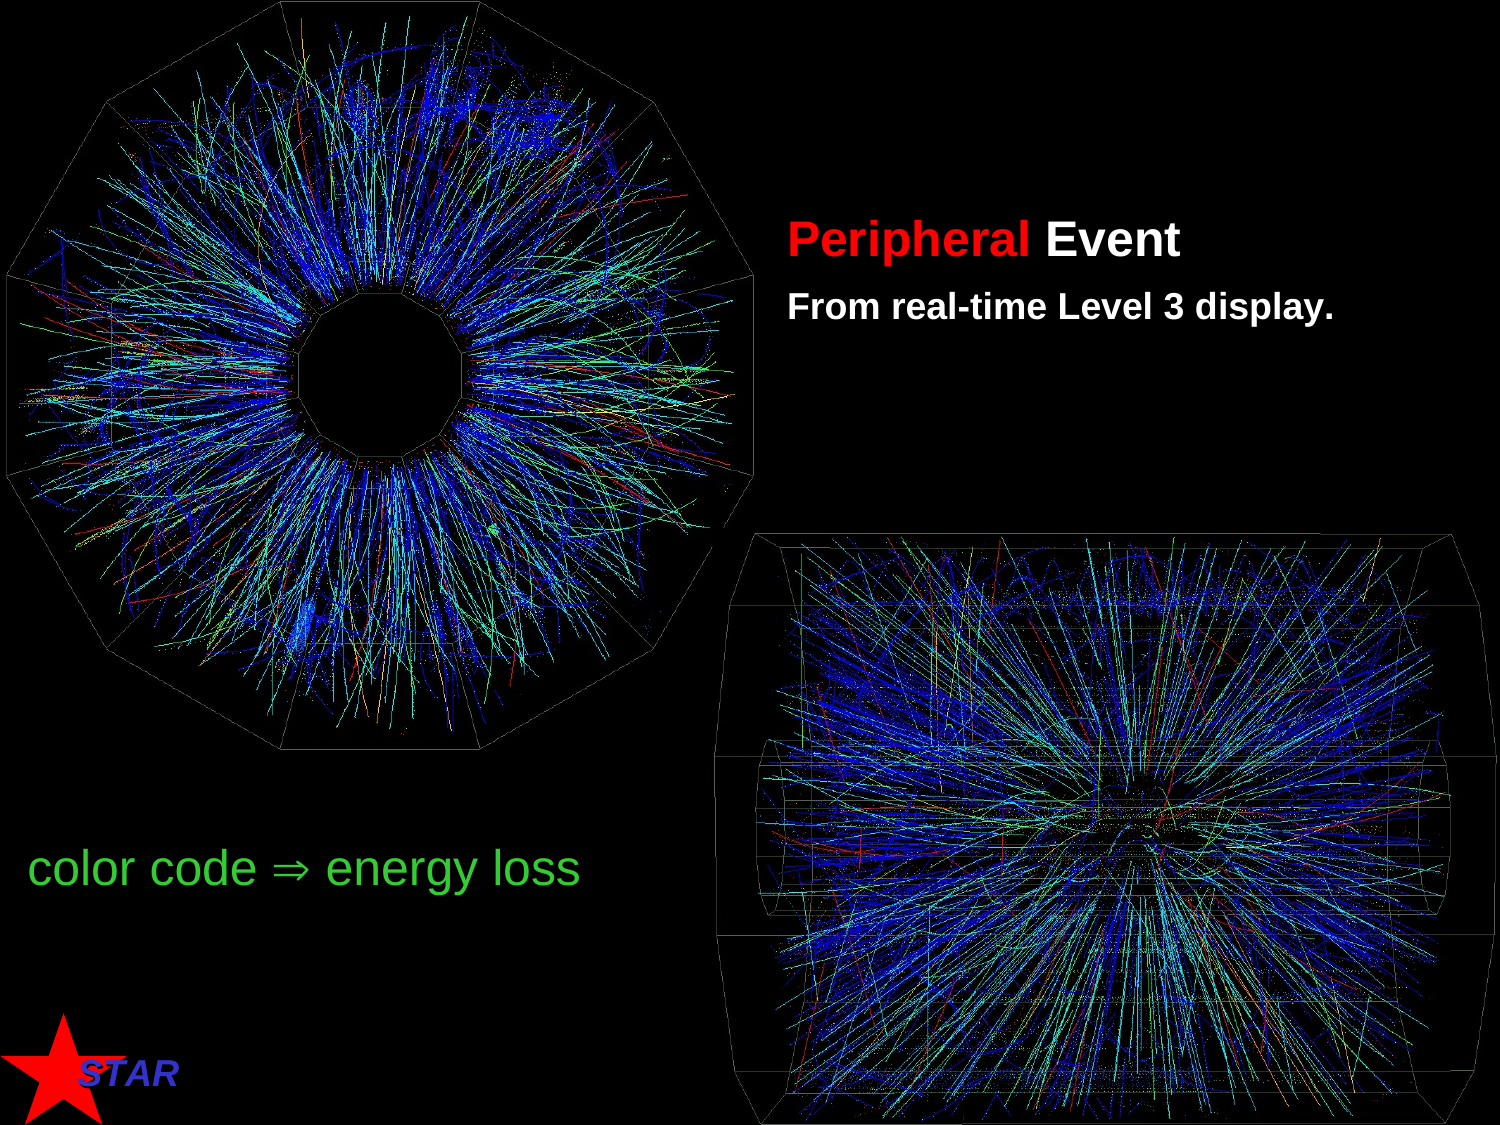

Peripheral Event
From real-time Level 3 display.
color code  energy loss
STAR
18